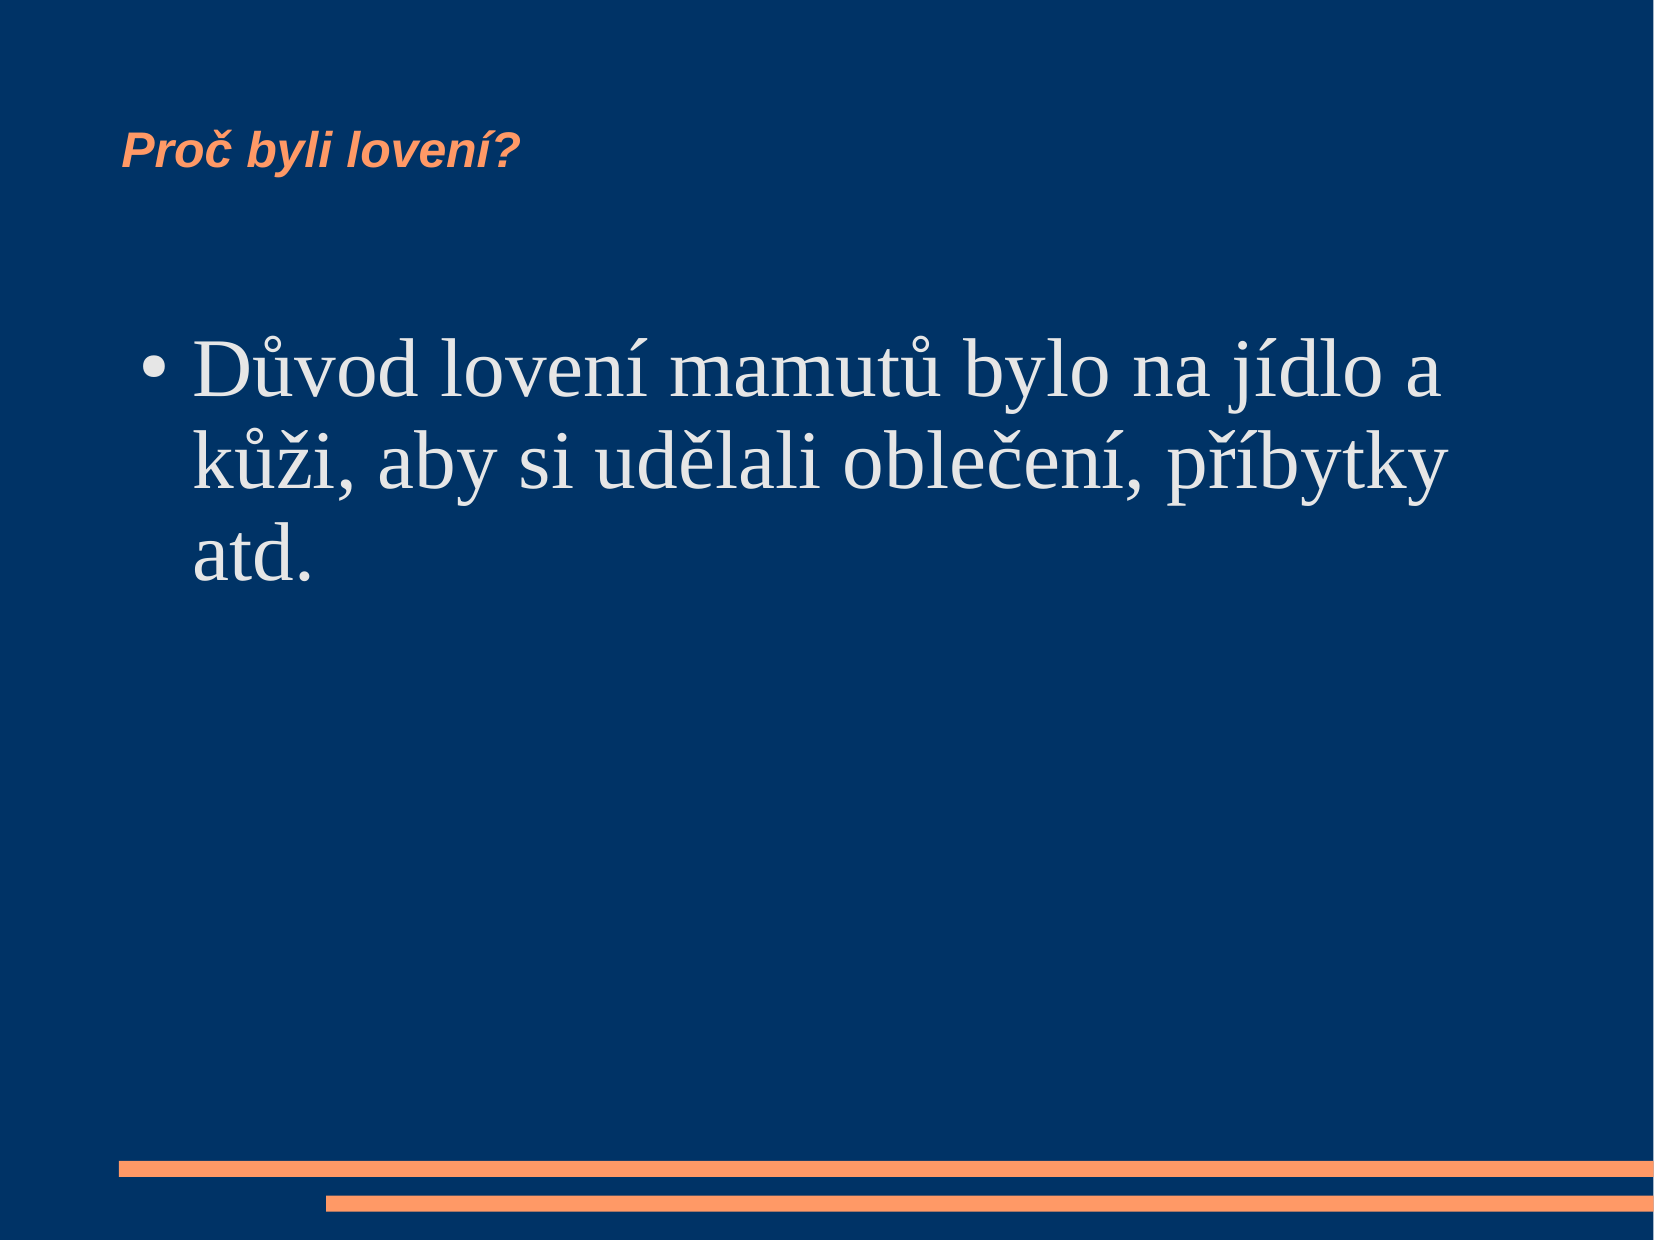

# Proč byli lovení?
Důvod lovení mamutů bylo na jídlo a kůži, aby si udělali oblečení, příbytky atd.